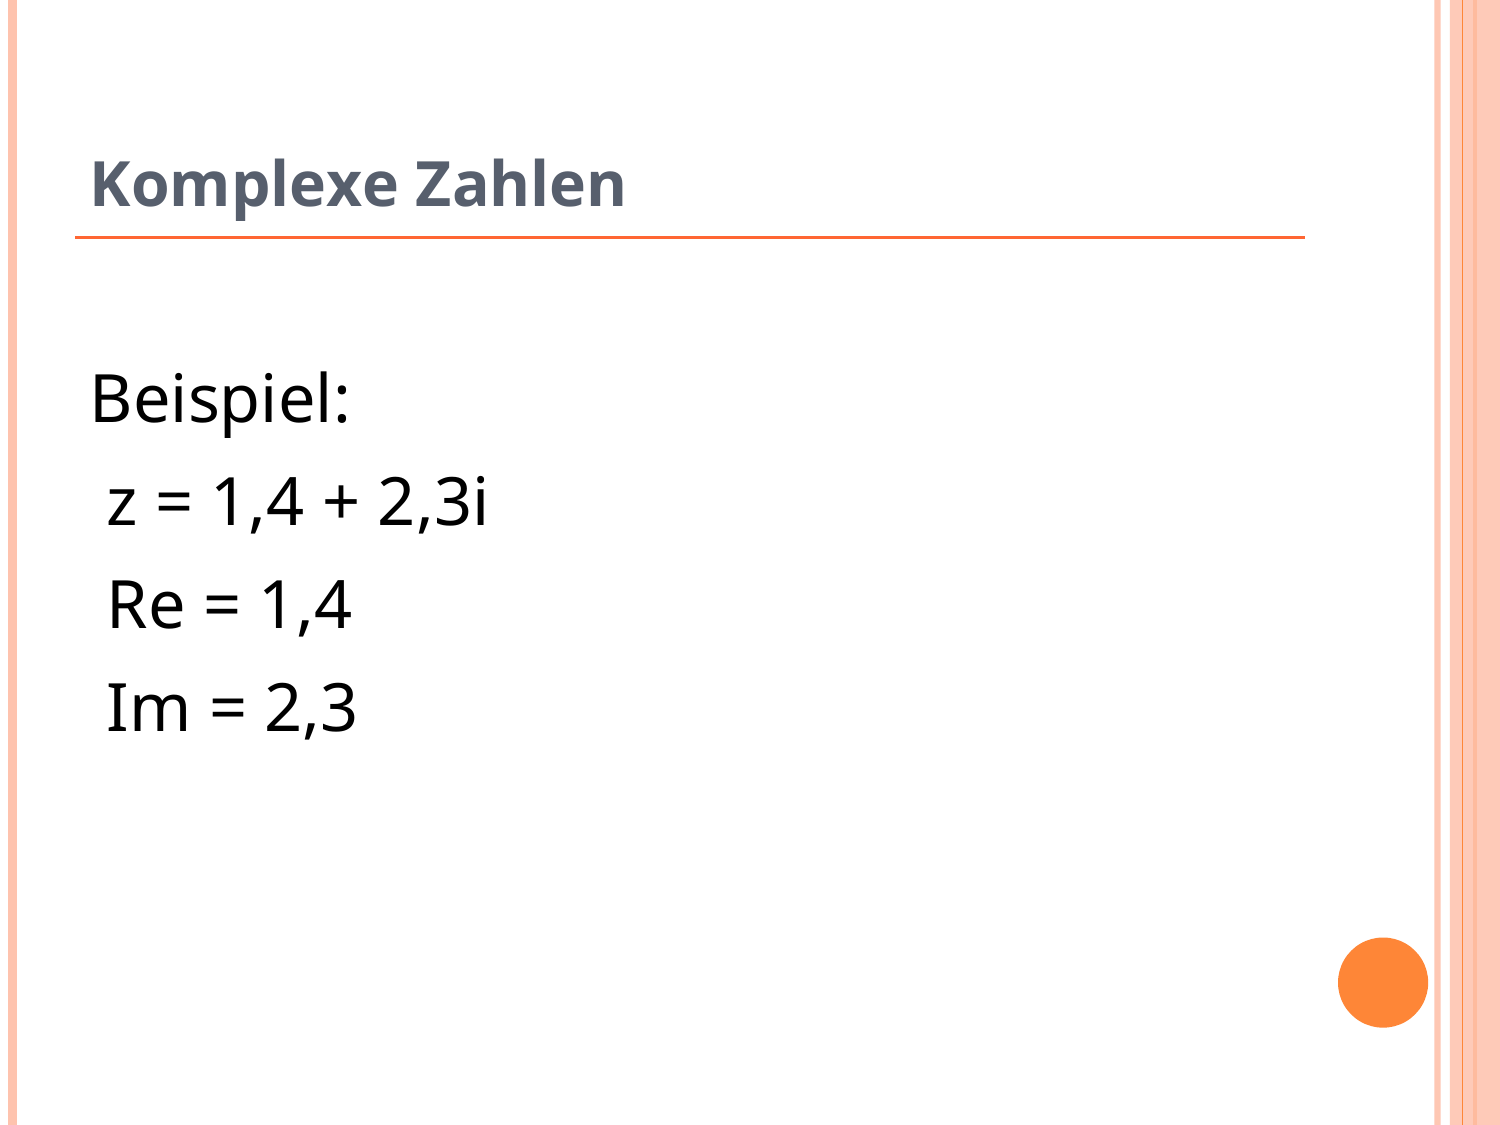

# Komplexe Zahlen
Beispiel:
 z = 1,4 + 2,3i
 Re = 1,4
 Im = 2,3